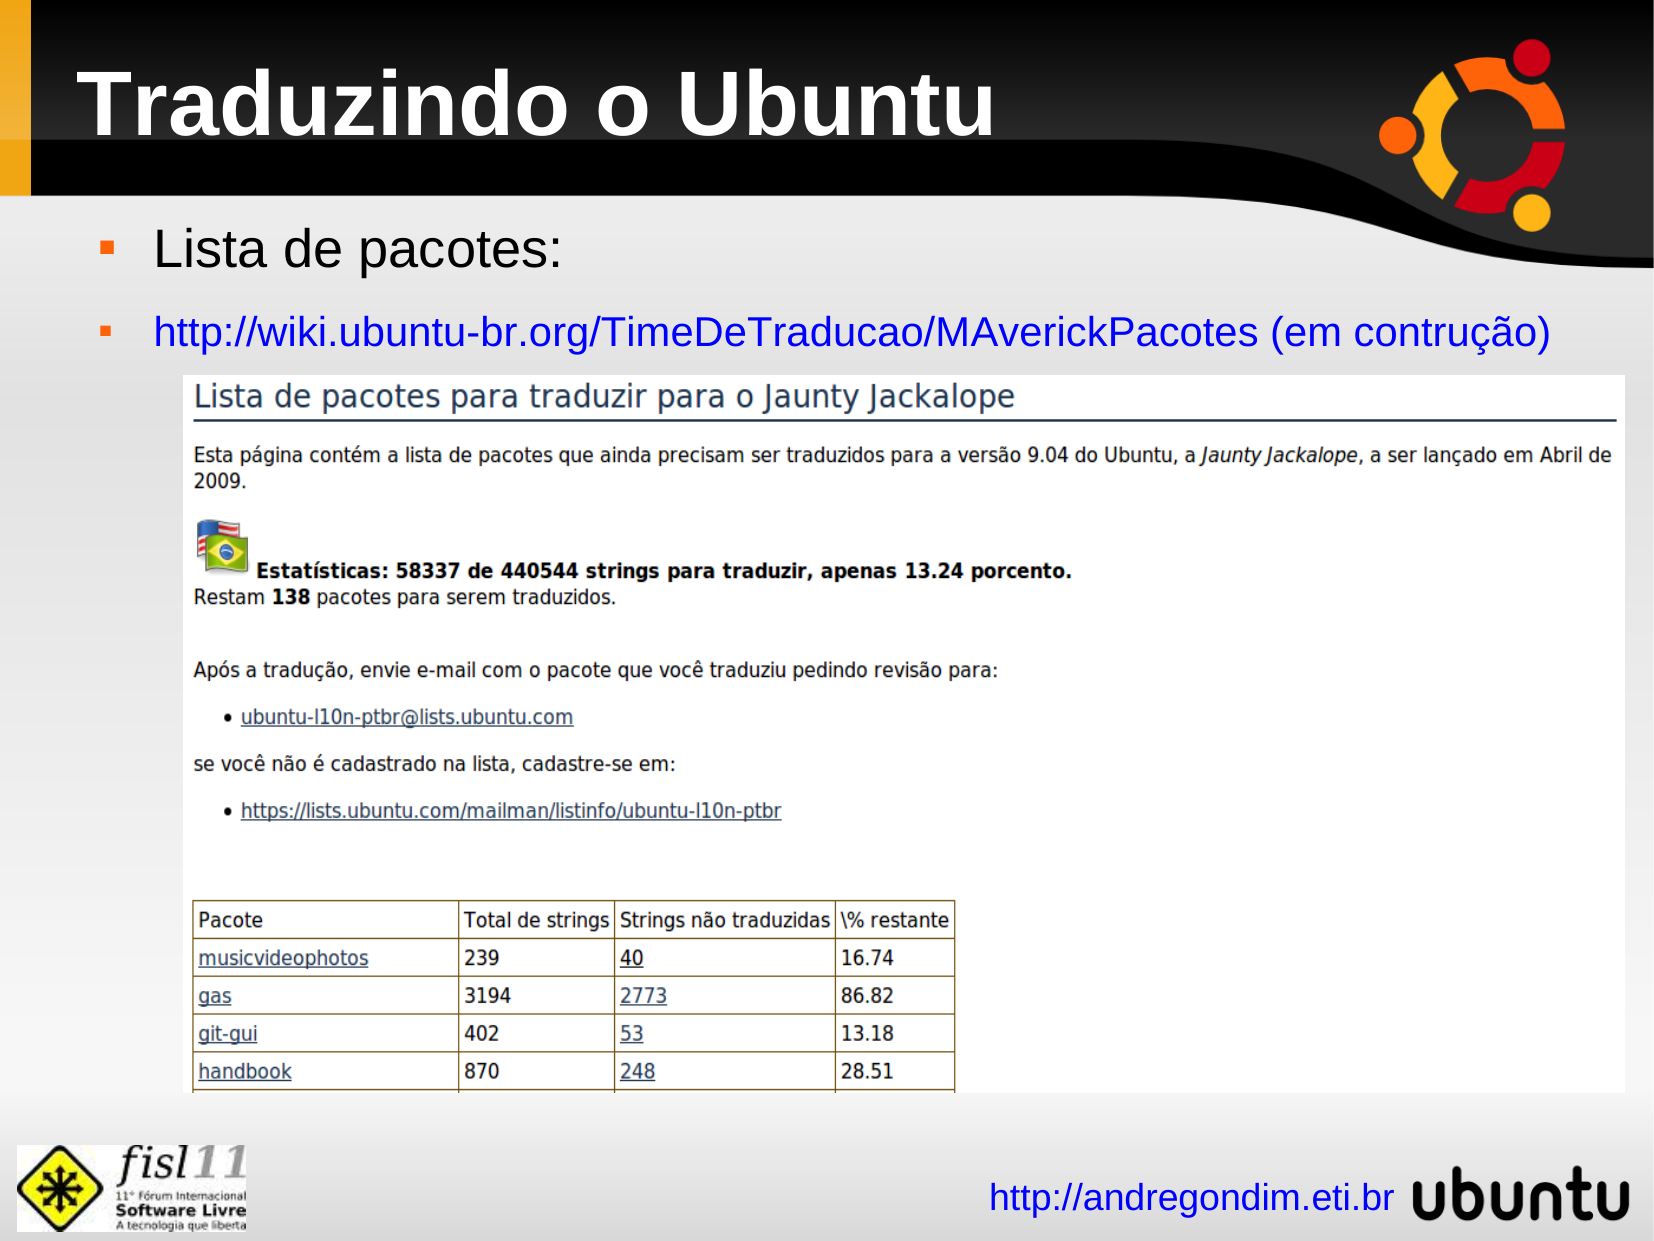

# Traduzindo o Ubuntu
Lista de pacotes:
http://wiki.ubuntu-br.org/TimeDeTraducao/MAverickPacotes (em contrução)